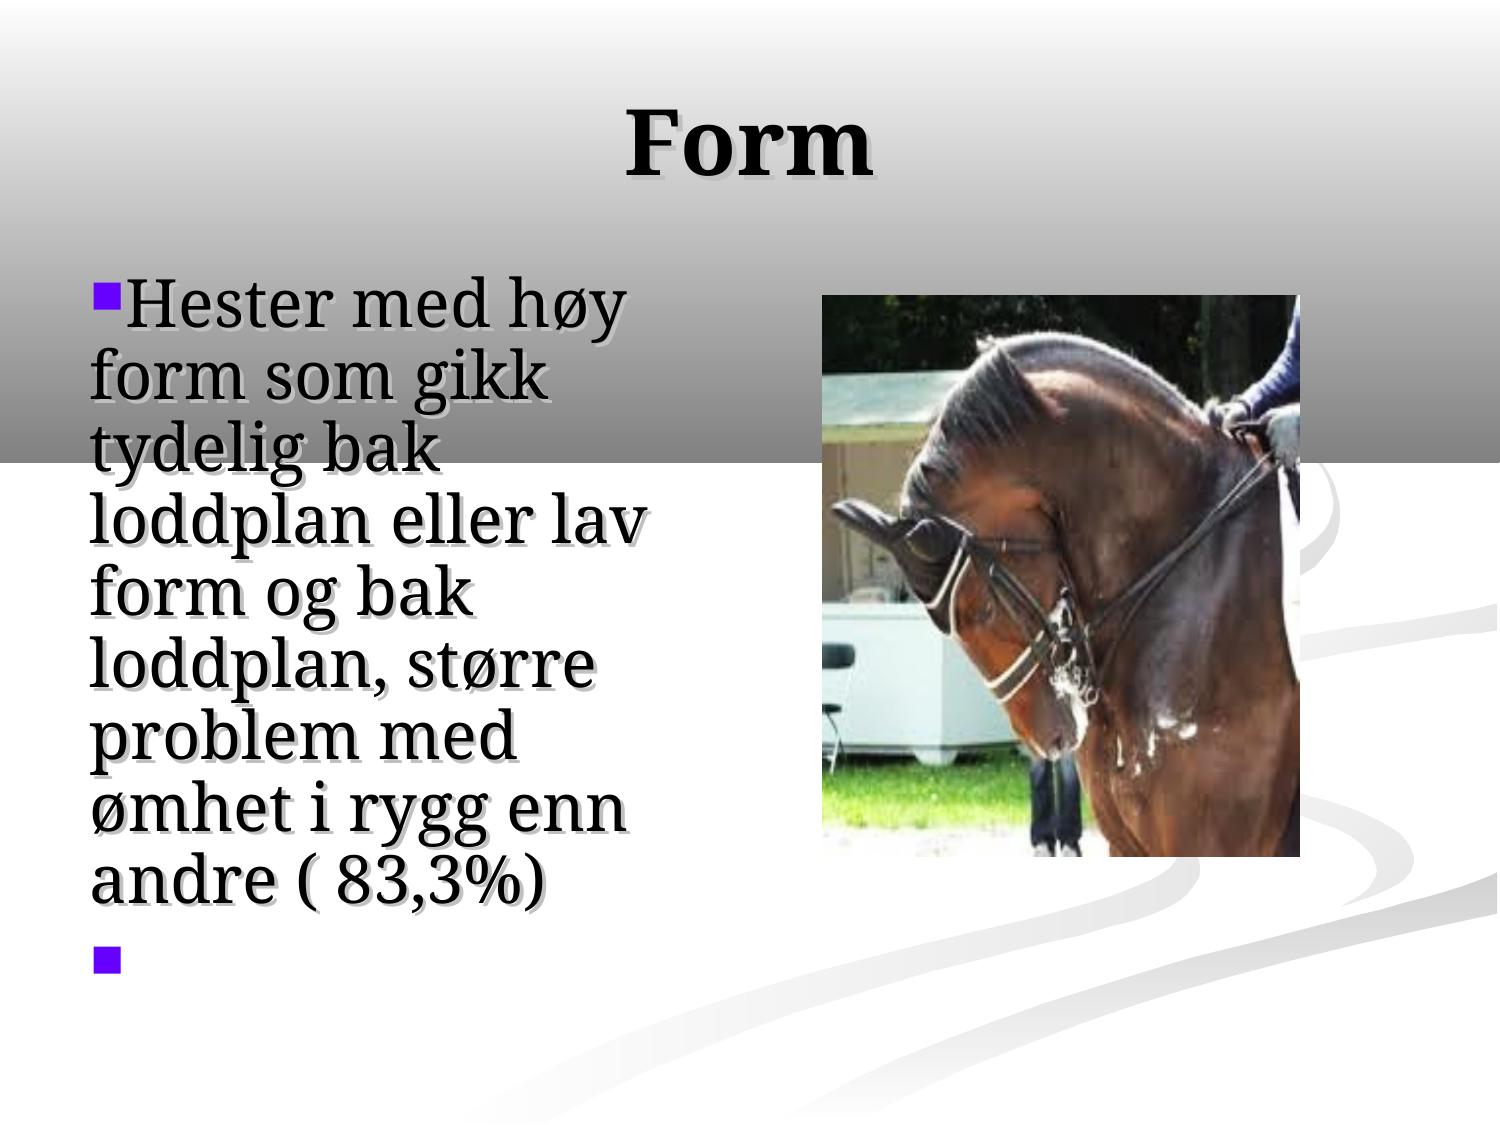

# Form
Hester med høy form som gikk tydelig bak loddplan eller lav form og bak loddplan, større problem med ømhet i rygg enn andre ( 83,3%)